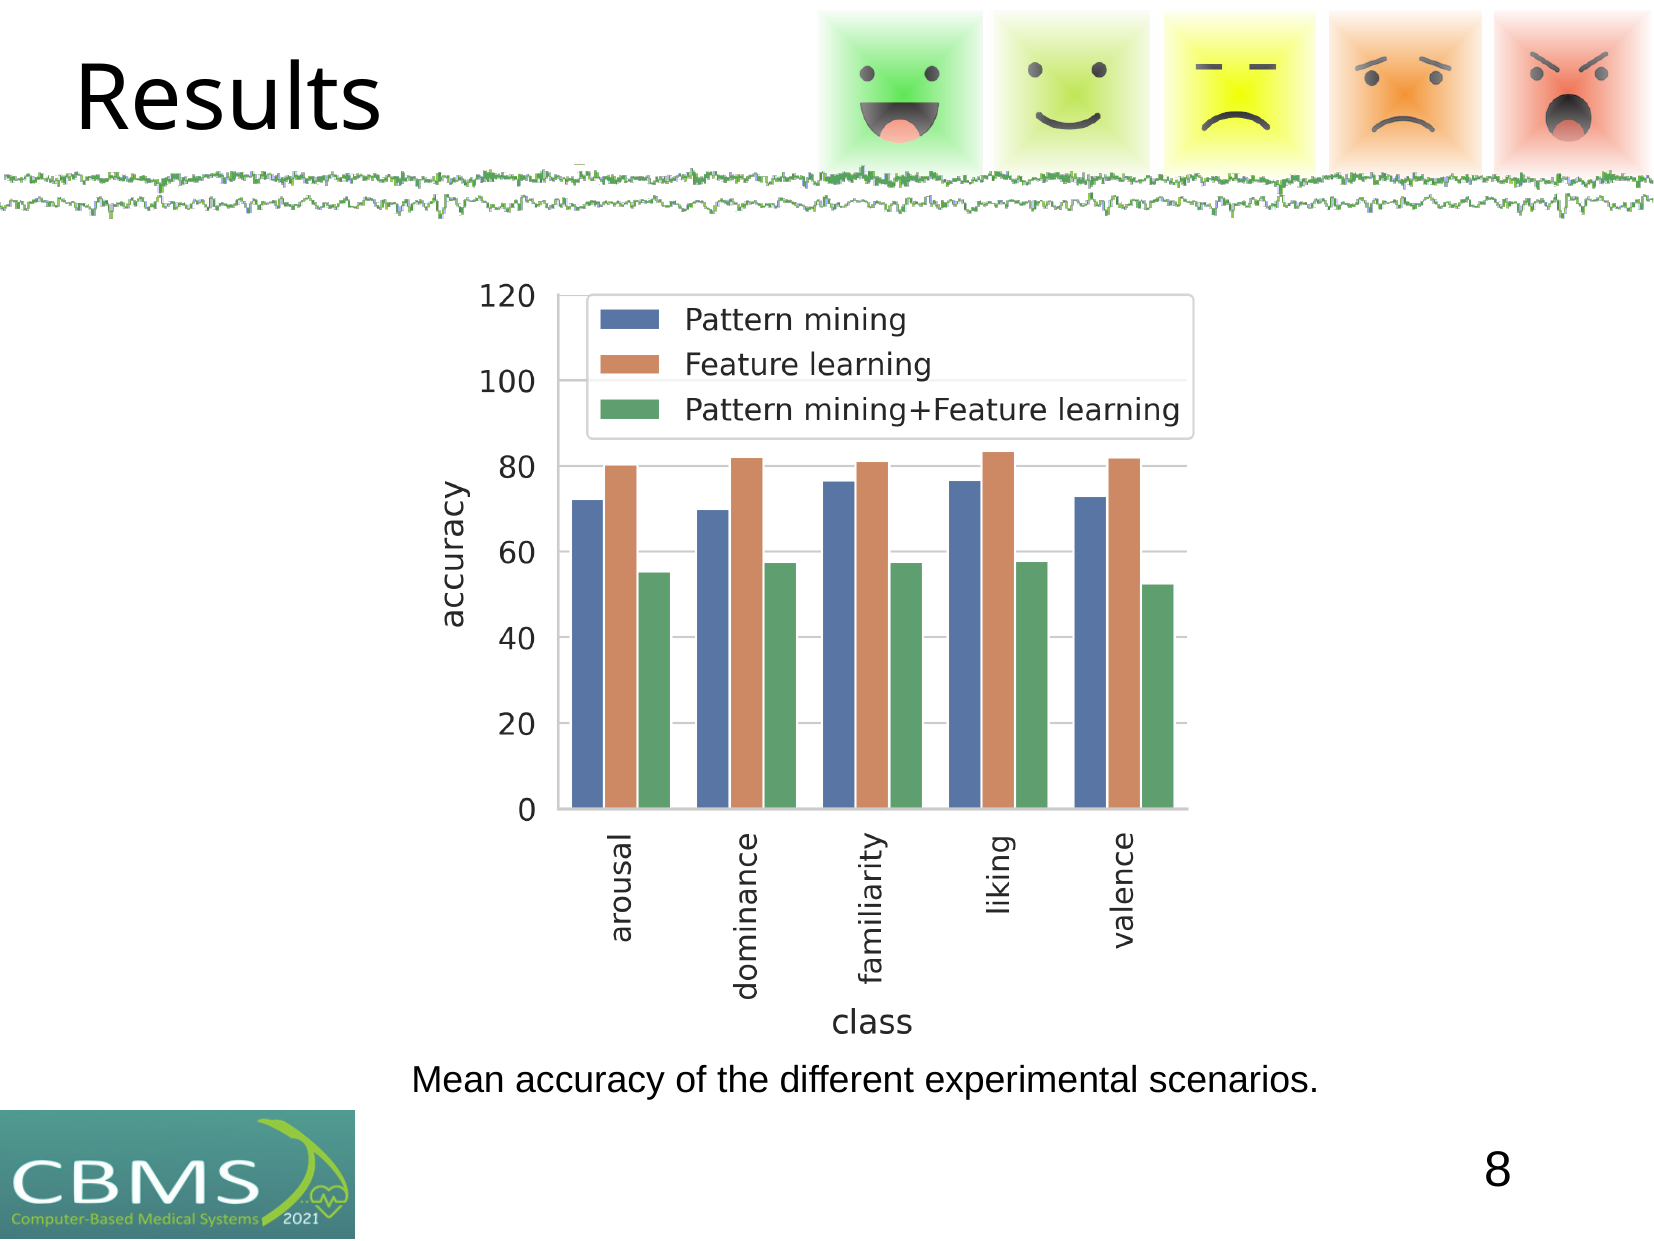

Results
Mean accuracy of the different experimental scenarios.